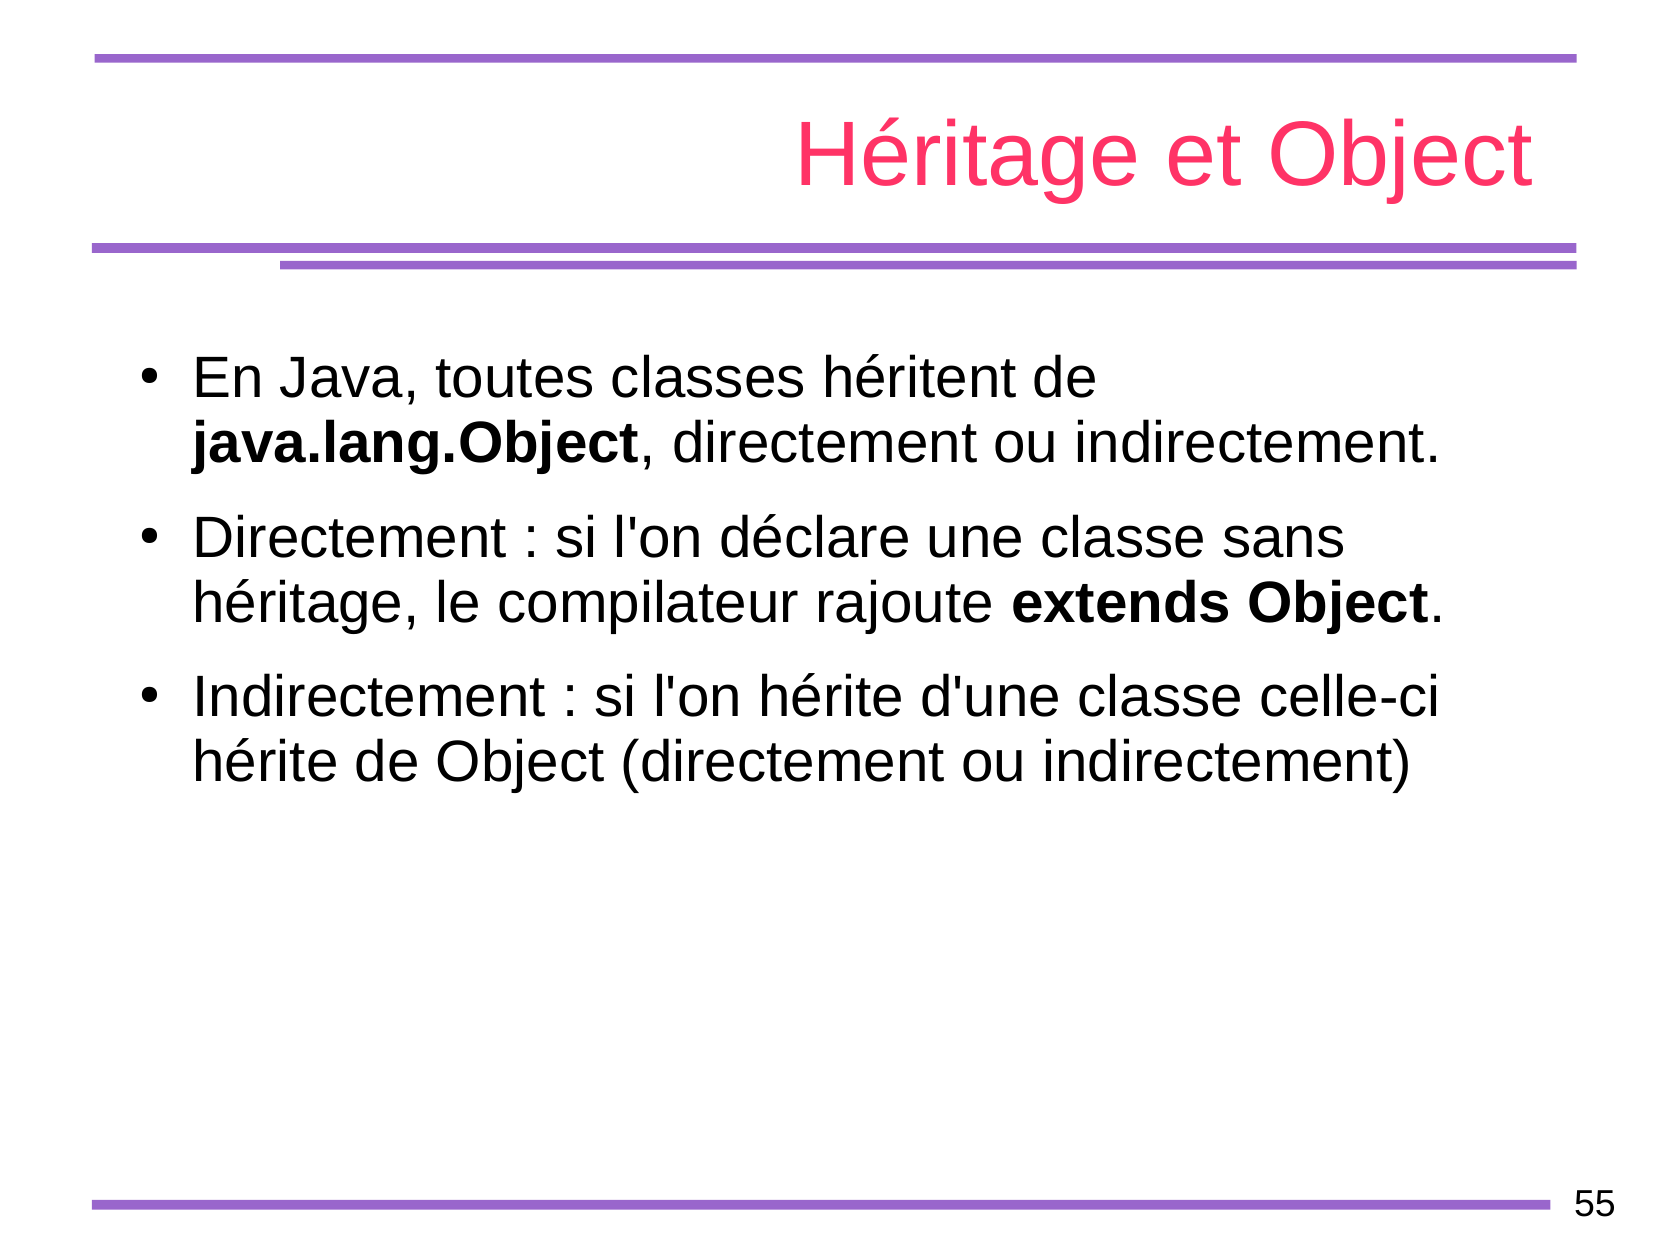

# Héritage et Object
En Java, toutes classes héritent de java.lang.Object, directement ou indirectement.
Directement : si l'on déclare une classe sans héritage, le compilateur rajoute extends Object.
Indirectement : si l'on hérite d'une classe celle-ci hérite de Object (directement ou indirectement)